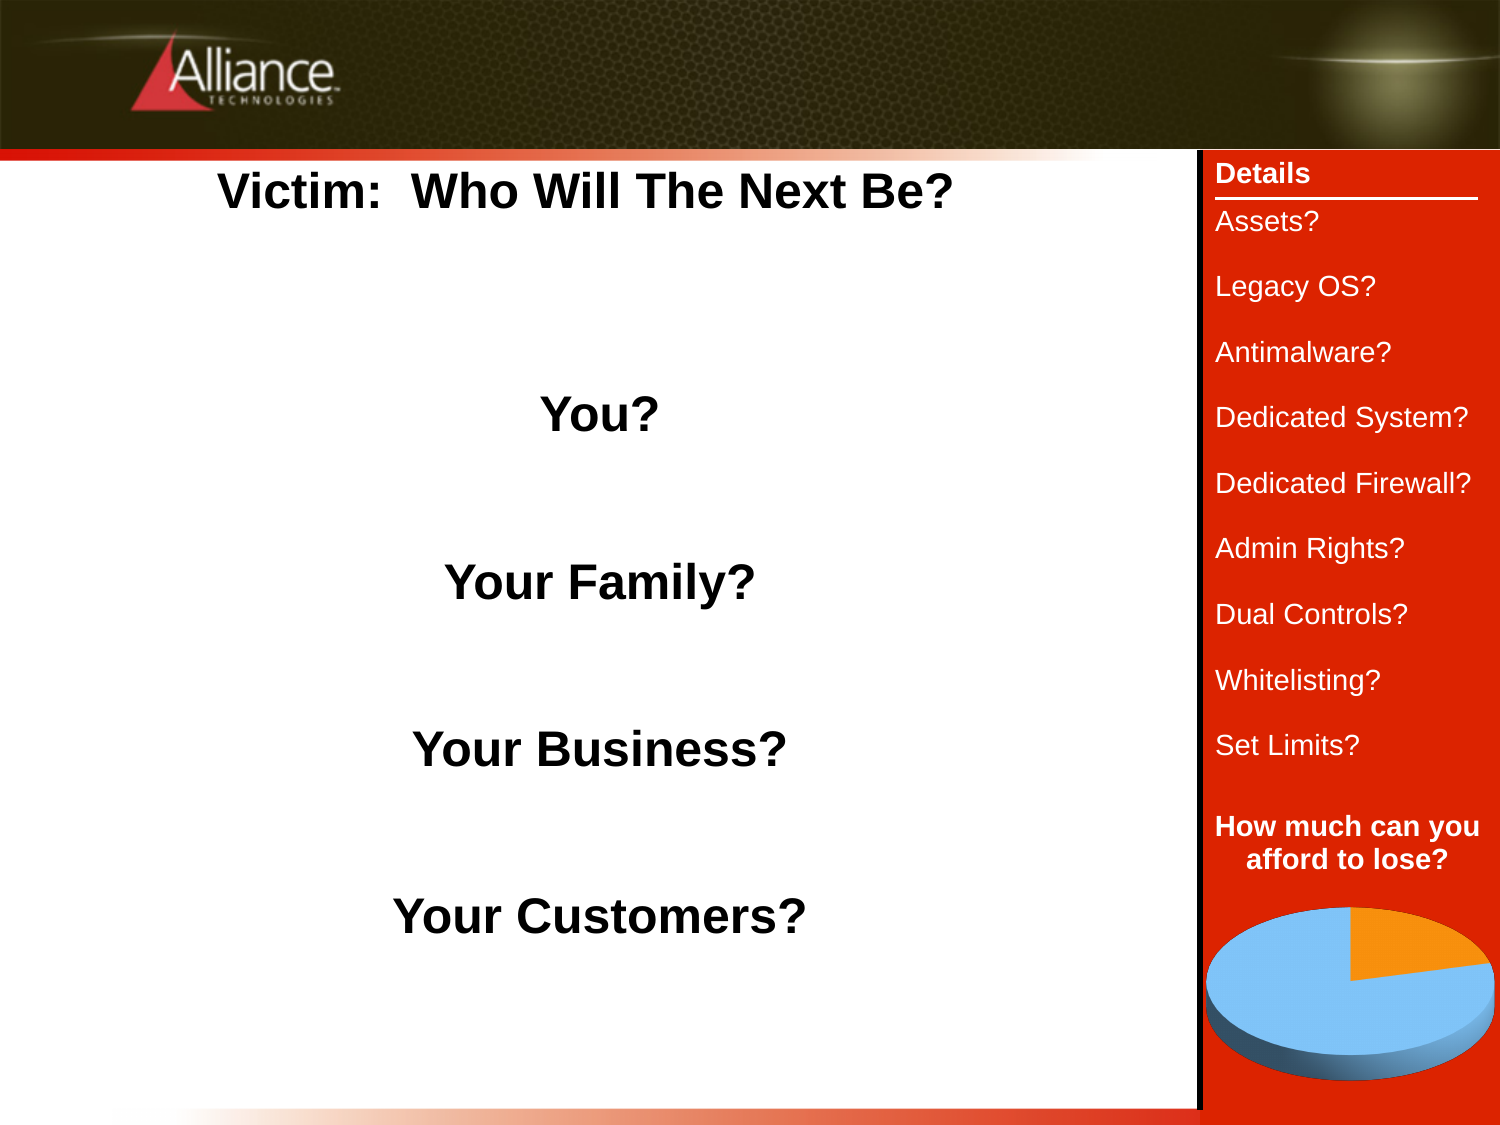

Details
Victim: Who Will The Next Be?
You?
Your Family?
Your Business?
Your Customers?
Assets?
Legacy OS?
Antimalware?
Dedicated System?
Dedicated Firewall?
Admin Rights?
Dual Controls?
Whitelisting?
Set Limits?
How much can you
afford to lose?
[unsupported chart]